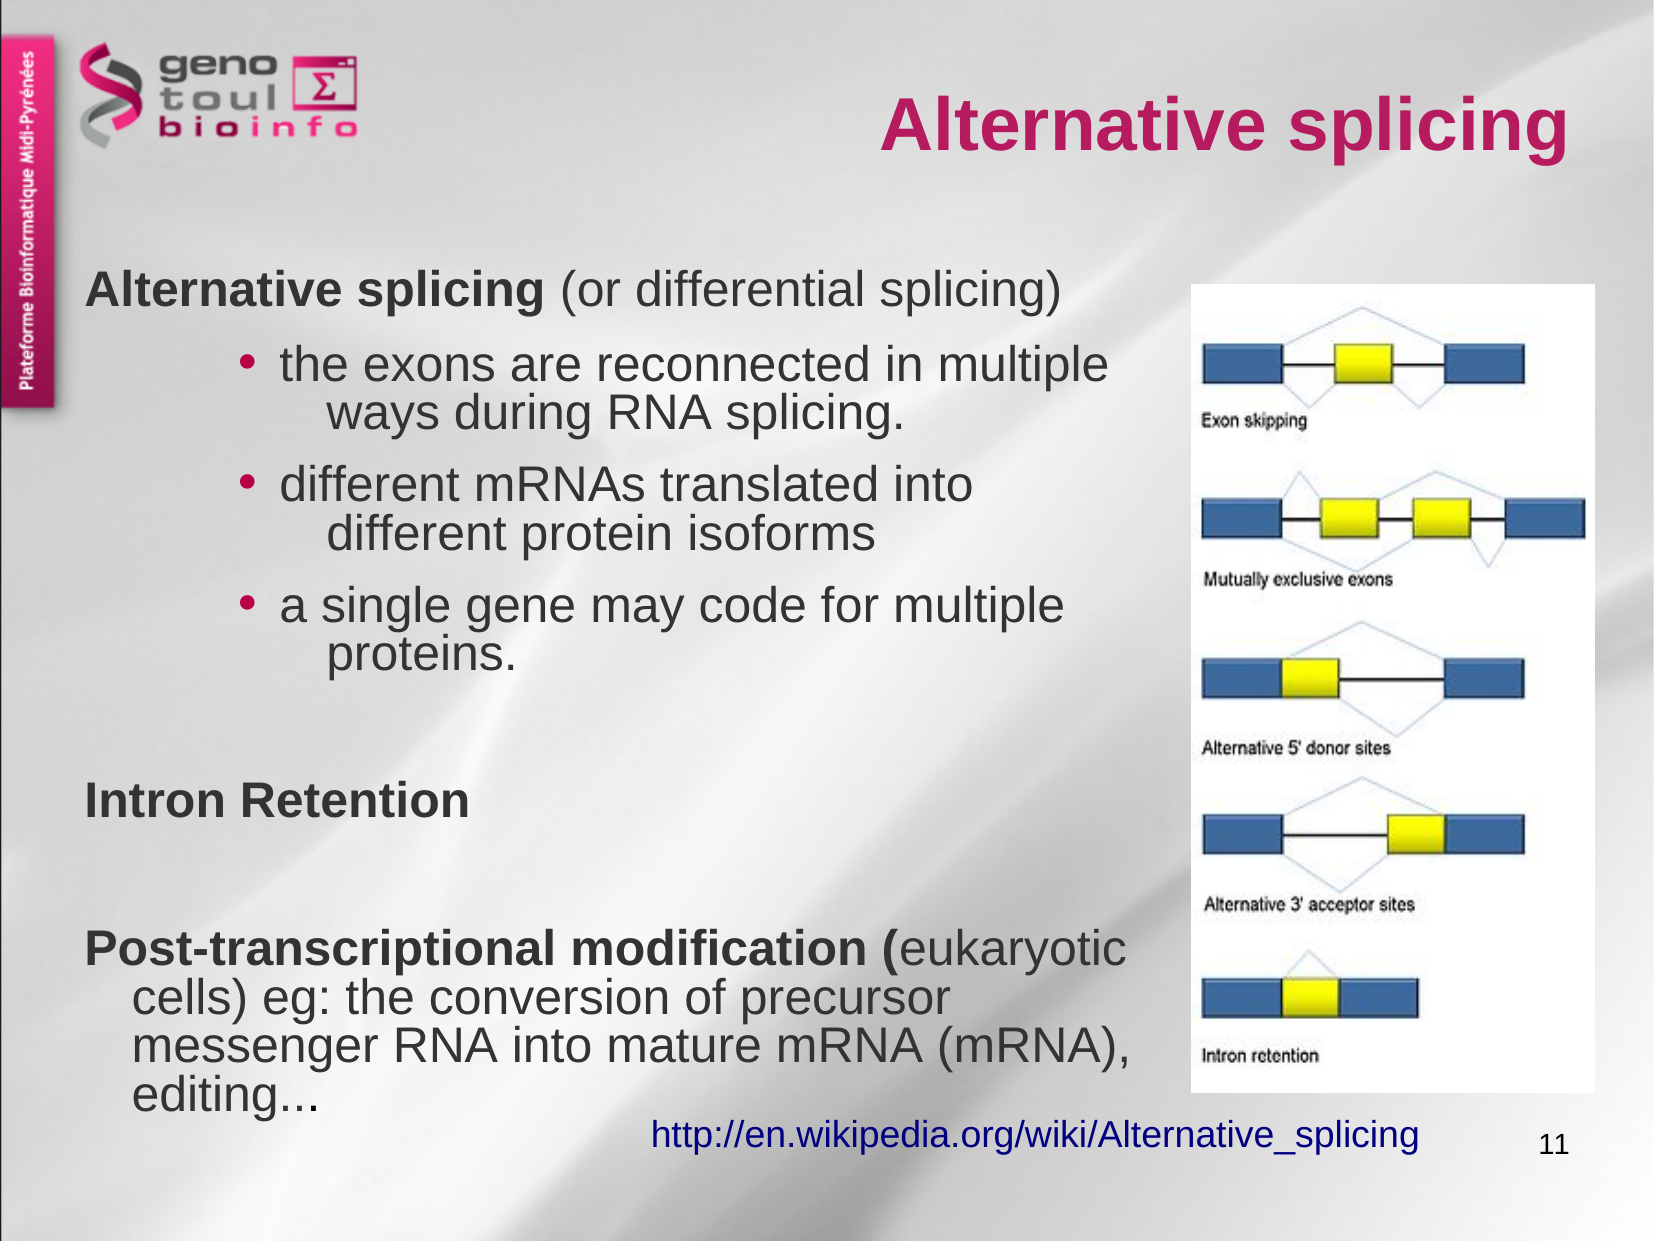

# Alternative splicing
Alternative splicing (or differential splicing)
the exons are reconnected in multiple ways during RNA splicing.
different mRNAs translated into different protein isoforms
a single gene may code for multiple proteins.
Intron Retention
Post-transcriptional modification (eukaryotic cells) eg: the conversion of precursor messenger RNA into mature mRNA (mRNA), editing...
http://en.wikipedia.org/wiki/Alternative_splicing